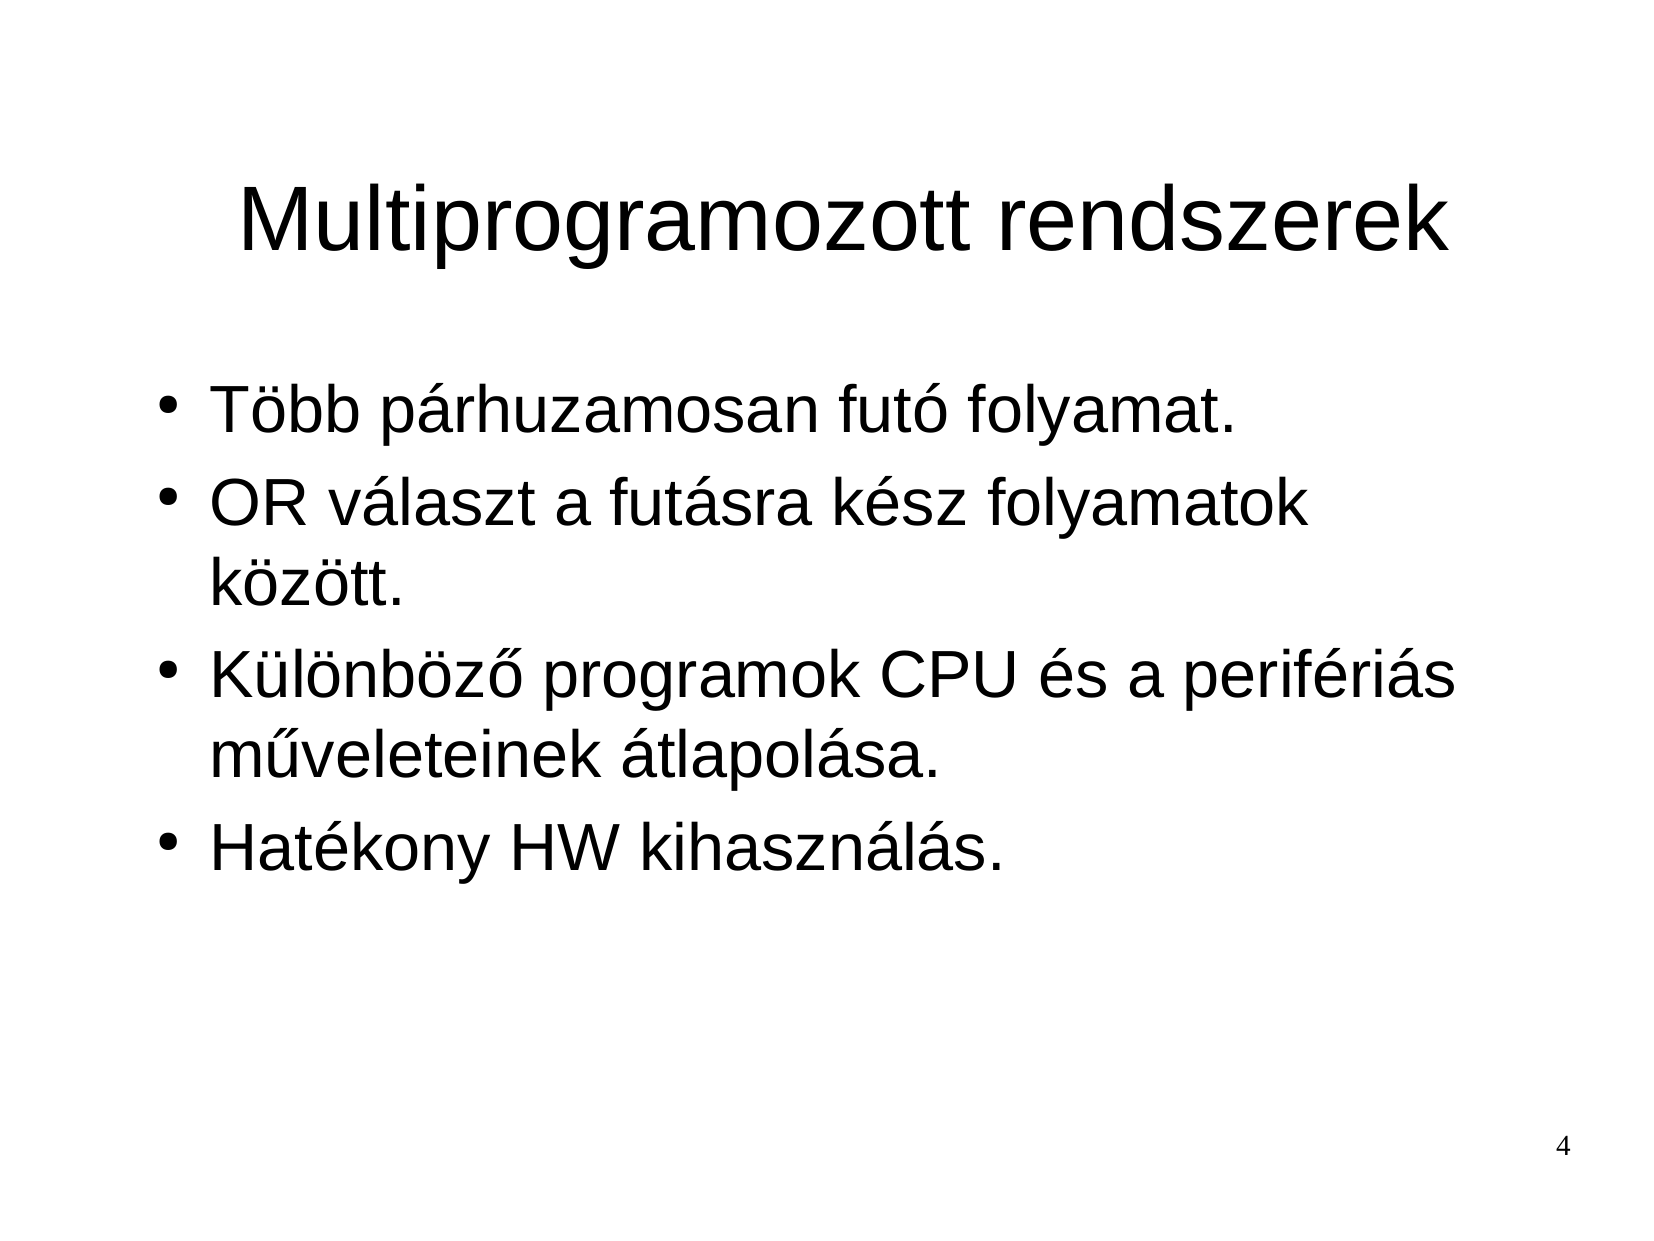

# Multiprogramozott rendszerek
Több párhuzamosan futó folyamat.
OR választ a futásra kész folyamatok között.
Különböző programok CPU és a perifériás műveleteinek átlapolása.
Hatékony HW kihasználás.
4